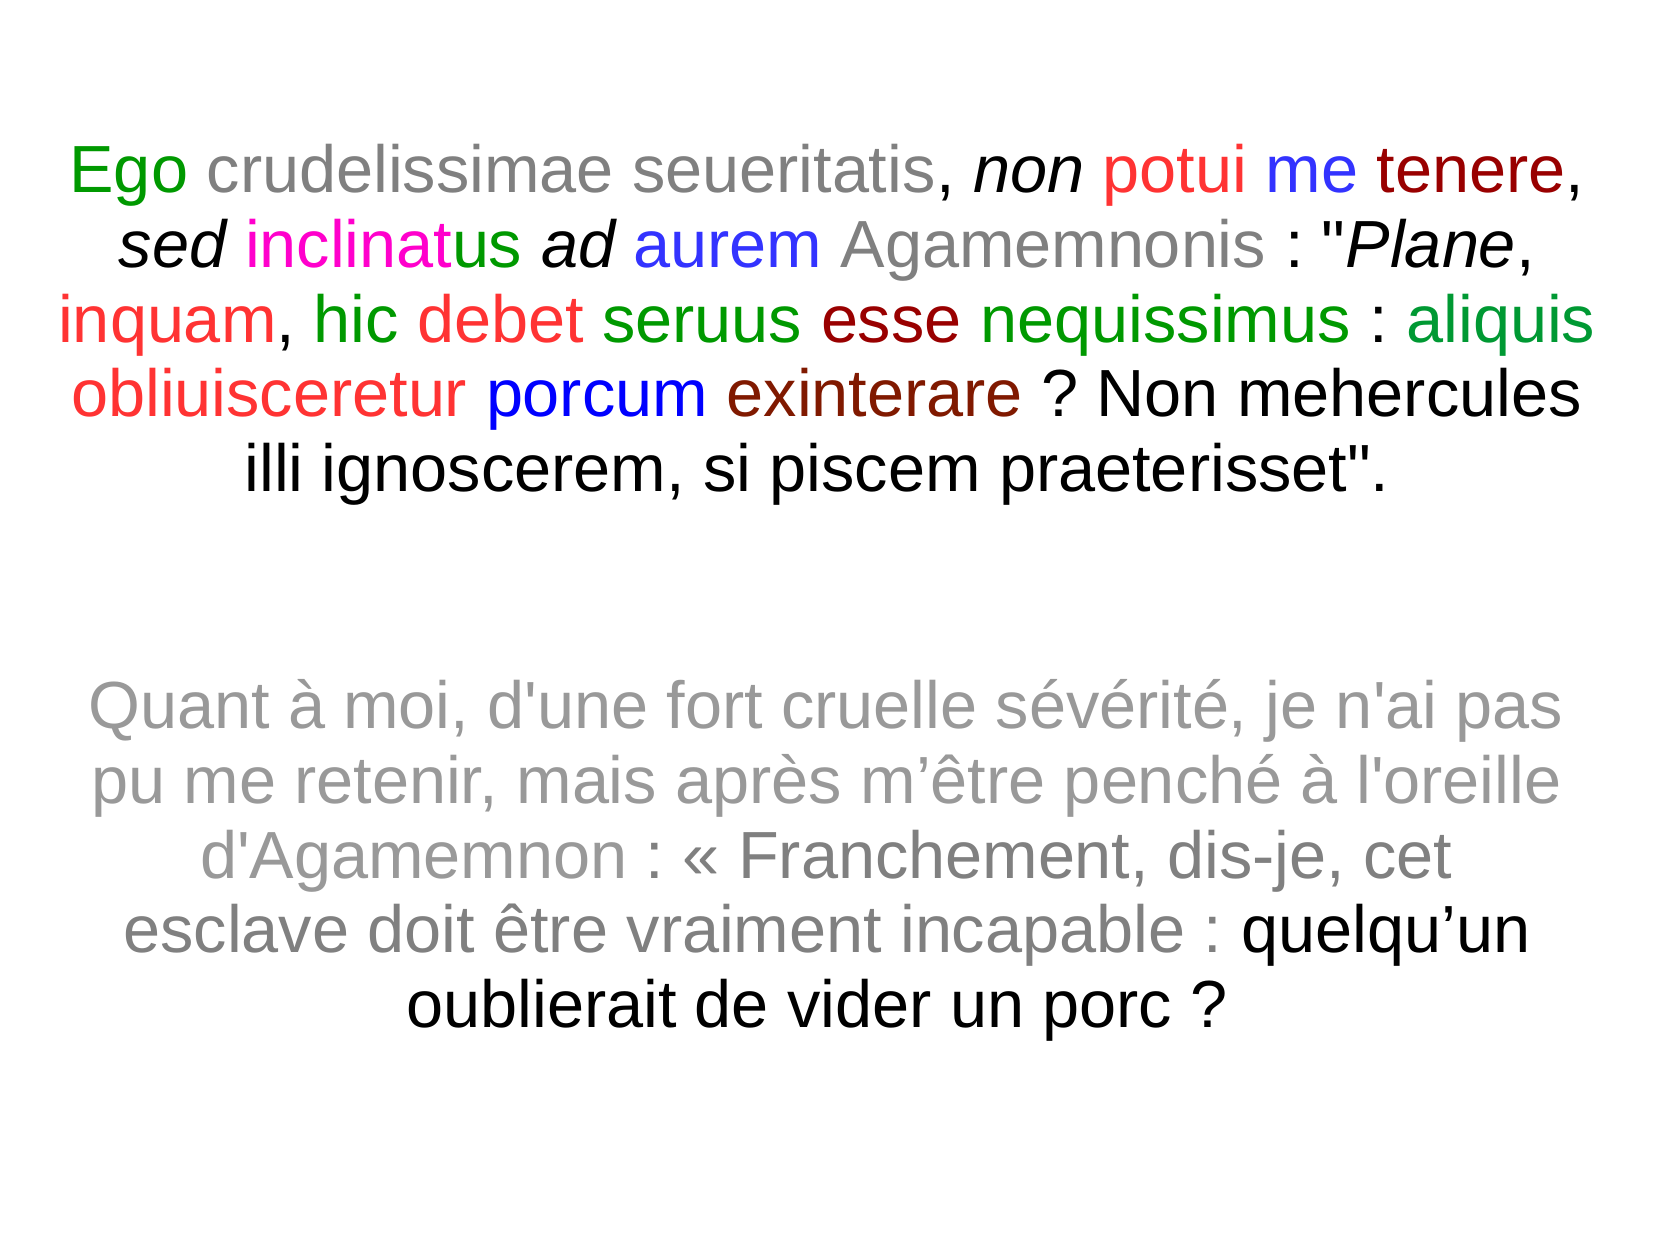

# Ego crudelissimae seueritatis, non potui me tenere, sed inclinatus ad aurem Agamemnonis : "Plane, inquam, hic debet seruus esse nequissimus : aliquis obliuisceretur porcum exinterare ? Non mehercules illi ignoscerem, si piscem praeterisset".
Quant à moi, d'une fort cruelle sévérité, je n'ai pas pu me retenir, mais après m’être penché à l'oreille d'Agamemnon : « Franchement, dis-je, cet esclave doit être vraiment incapable : quelqu’un oublierait de vider un porc ?